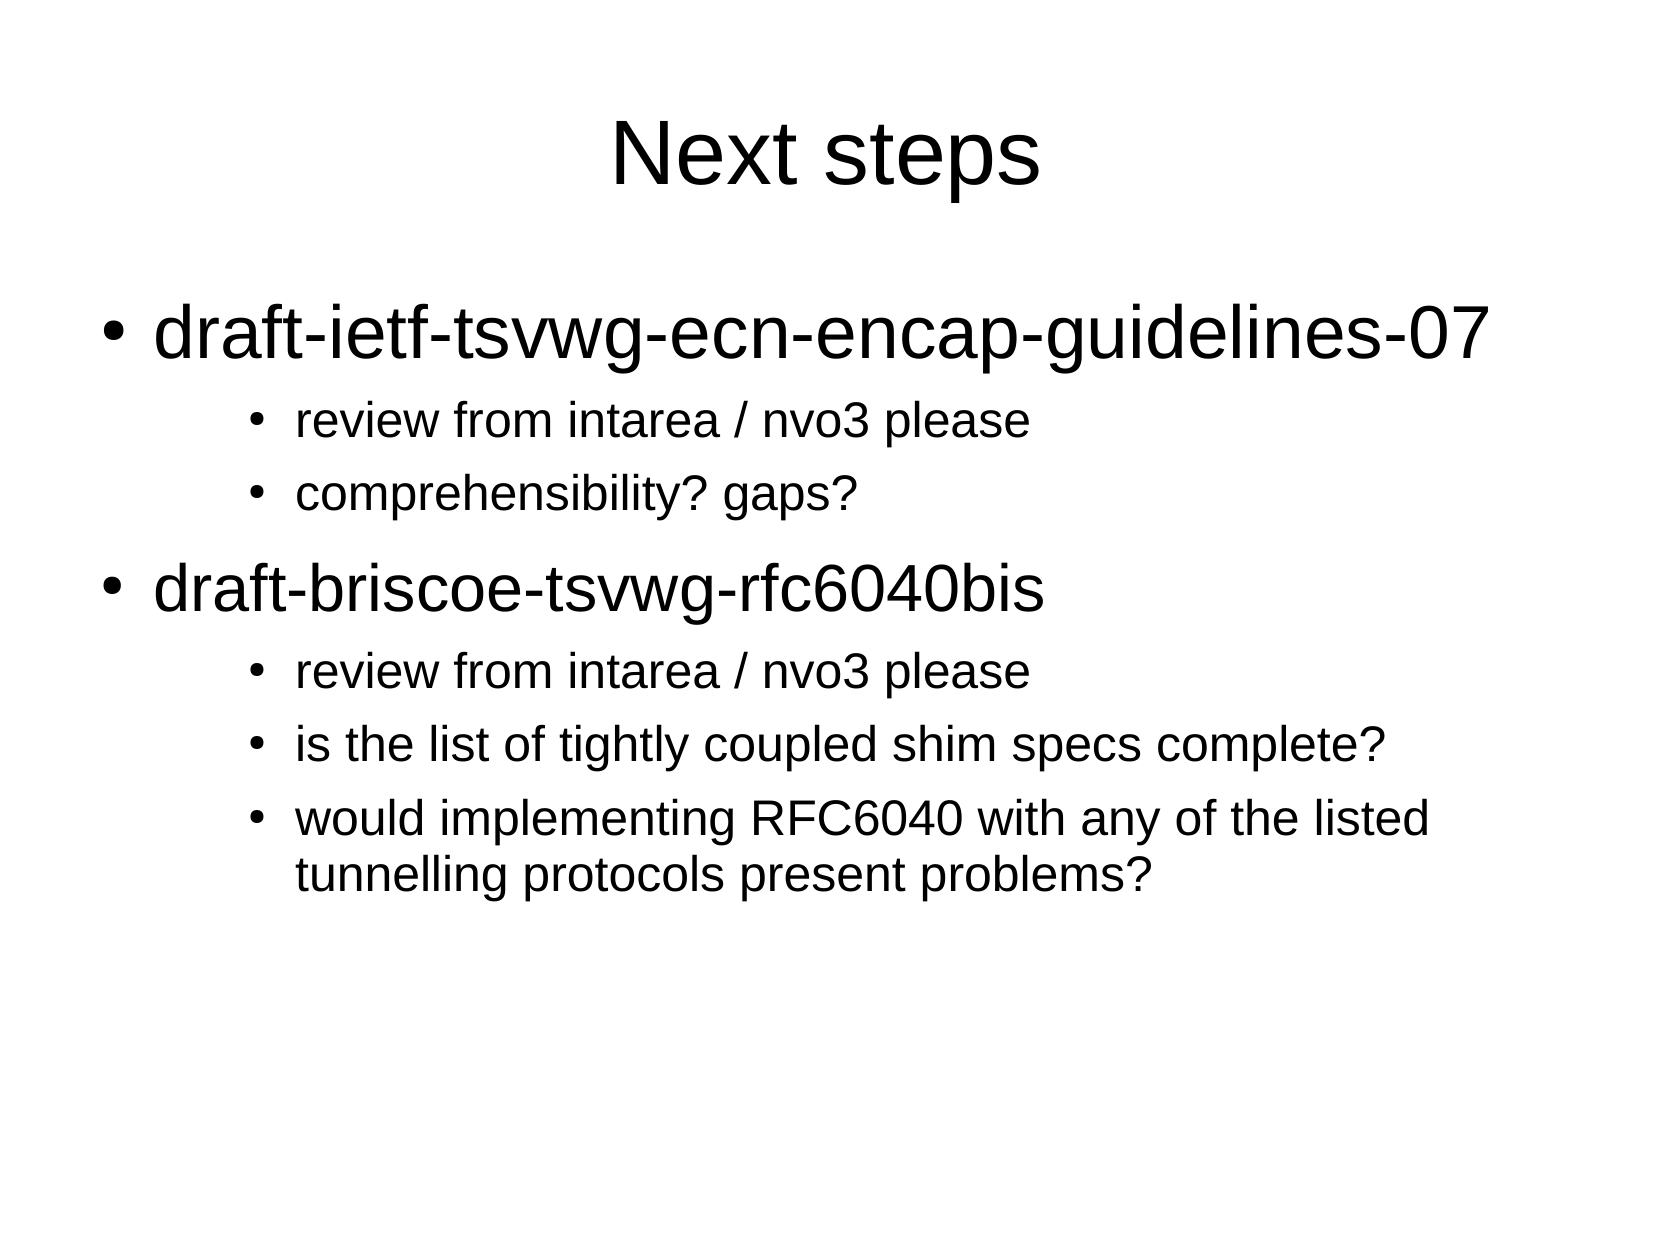

# Next steps
draft-ietf-tsvwg-ecn-encap-guidelines-07
review from intarea / nvo3 please
comprehensibility? gaps?
draft-briscoe-tsvwg-rfc6040bis
review from intarea / nvo3 please
is the list of tightly coupled shim specs complete?
would implementing RFC6040 with any of the listed tunnelling protocols present problems?